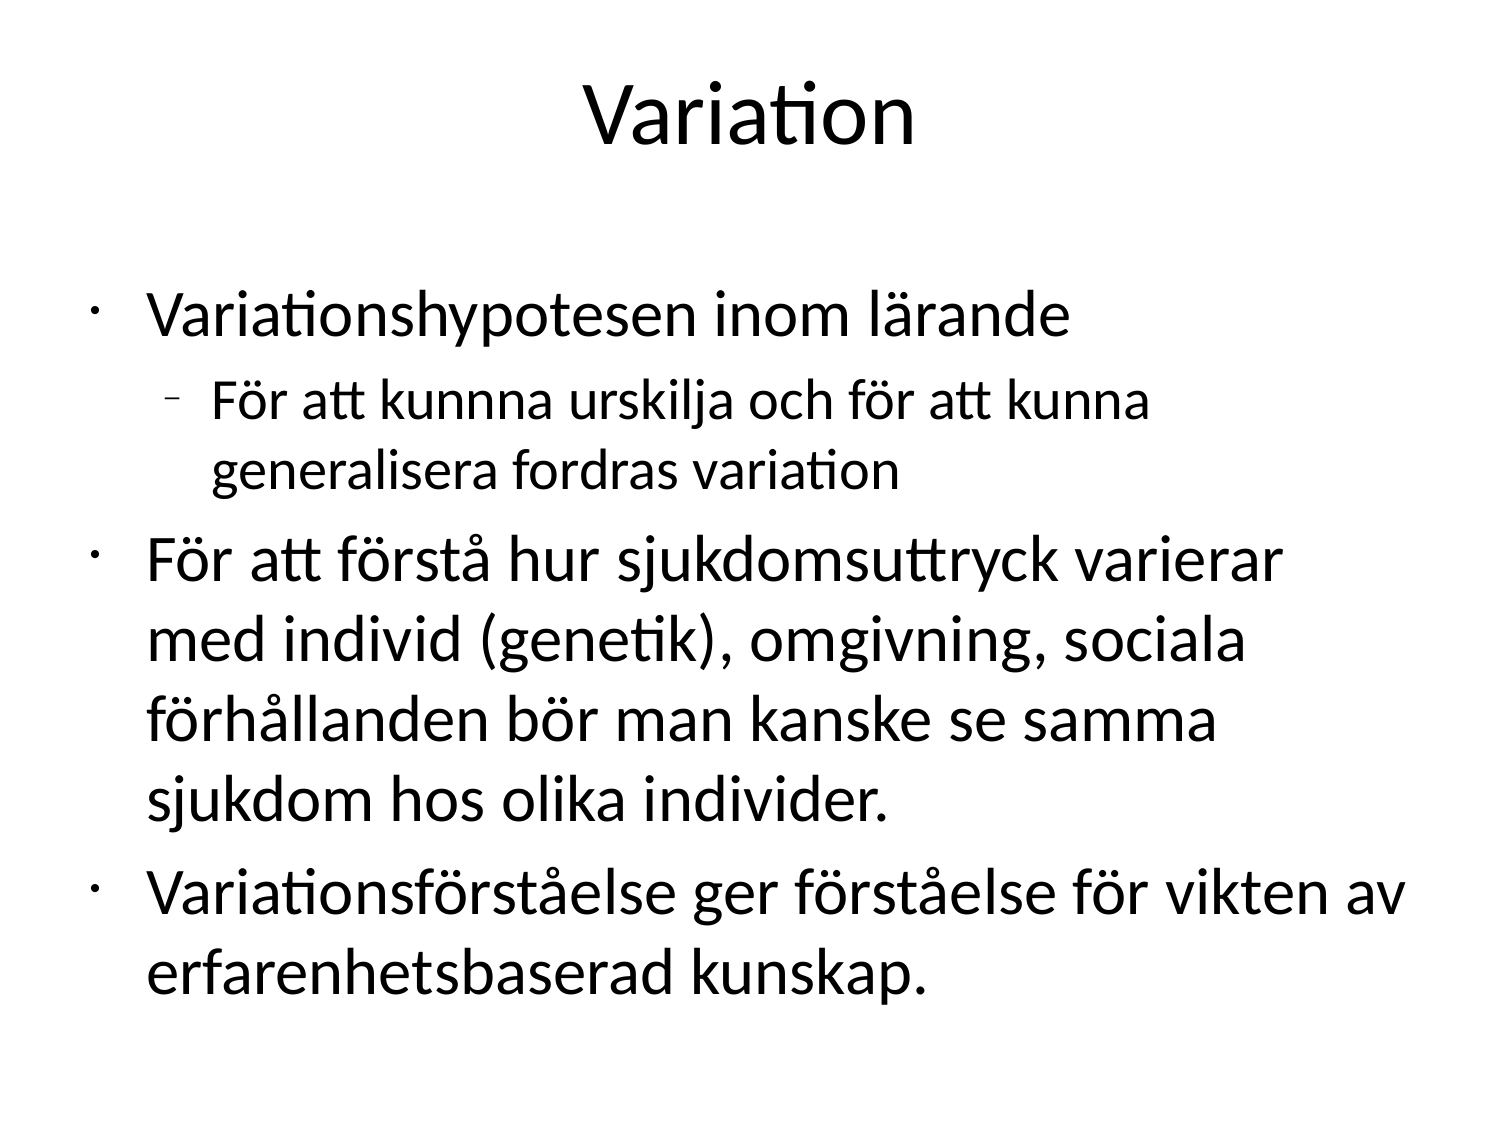

# Variation
Variationshypotesen inom lärande
För att kunnna urskilja och för att kunna generalisera fordras variation
För att förstå hur sjukdomsuttryck varierar med individ (genetik), omgivning, sociala förhållanden bör man kanske se samma sjukdom hos olika individer.
Variationsförståelse ger förståelse för vikten av erfarenhetsbaserad kunskap.